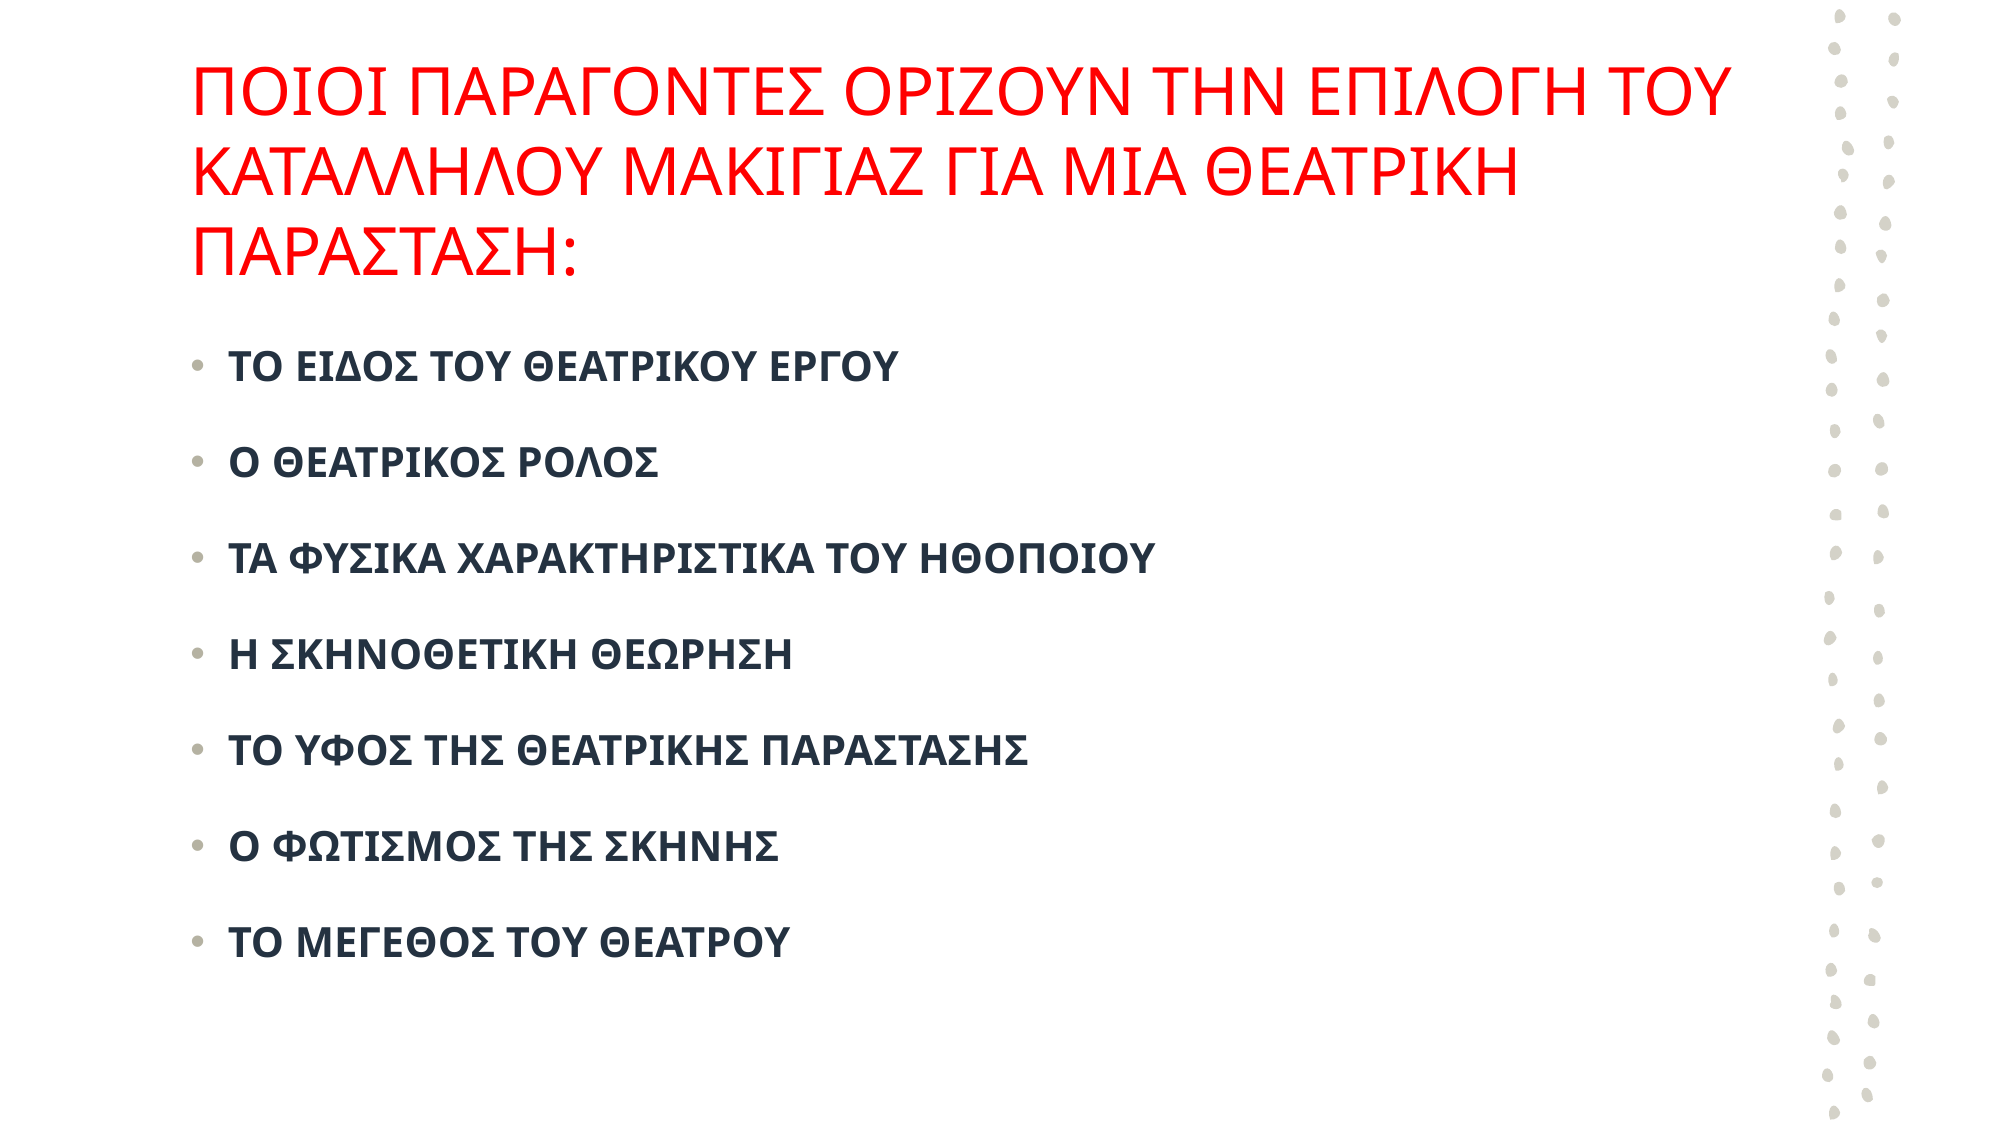

# ΠΟΙΟΙ ΠΑΡΑΓΟΝΤΕΣ ΟΡΙΖΟΥΝ ΤΗΝ ΕΠΙΛΟΓΗ ΤΟΥ ΚΑΤΑΛΛΗΛΟΥ ΜΑΚΙΓΙΑΖ ΓΙΑ ΜΙΑ ΘΕΑΤΡΙΚΗ ΠΑΡΑΣΤΑΣΗ:
ΤΟ ΕΙΔΟΣ ΤΟΥ ΘΕΑΤΡΙΚΟΥ ΕΡΓΟΥ
Ο ΘΕΑΤΡΙΚΟΣ ΡΟΛΟΣ
ΤΑ ΦΥΣΙΚΑ ΧΑΡΑΚΤΗΡΙΣΤΙΚΑ ΤΟΥ ΗΘΟΠΟΙΟΥ
Η ΣΚΗΝΟΘΕΤΙΚΗ ΘΕΩΡΗΣΗ
ΤΟ ΥΦΟΣ ΤΗΣ ΘΕΑΤΡΙΚΗΣ ΠΑΡΑΣΤΑΣΗΣ
Ο ΦΩΤΙΣΜΟΣ ΤΗΣ ΣΚΗΝΗΣ
ΤΟ ΜΕΓΕΘΟΣ ΤΟΥ ΘΕΑΤΡΟΥ